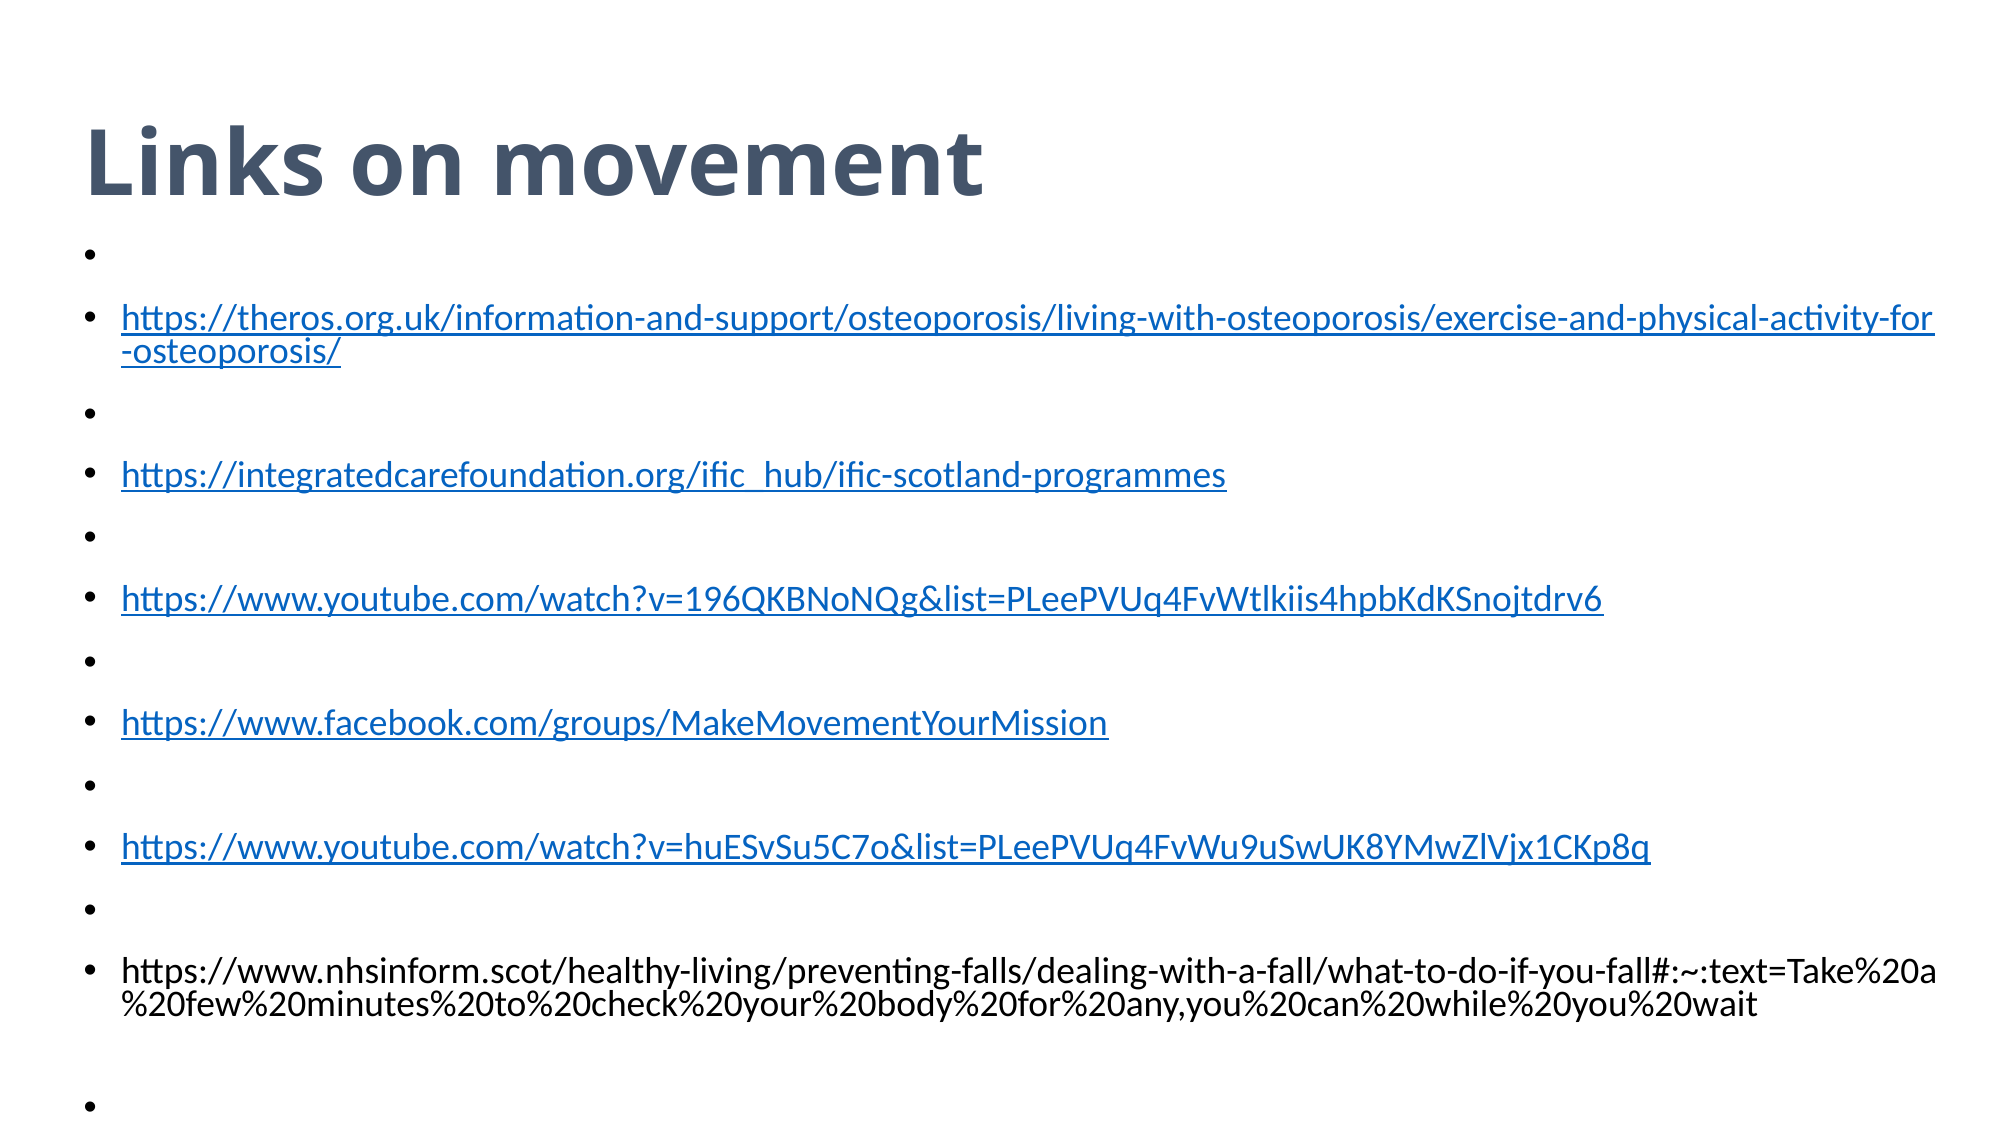

# Links on movement
https://theros.org.uk/information-and-support/osteoporosis/living-with-osteoporosis/exercise-and-physical-activity-for-osteoporosis/
https://integratedcarefoundation.org/ific_hub/ific-scotland-programmes
https://www.youtube.com/watch?v=196QKBNoNQg&list=PLeePVUq4FvWtlkiis4hpbKdKSnojtdrv6
https://www.facebook.com/groups/MakeMovementYourMission
https://www.youtube.com/watch?v=huESvSu5C7o&list=PLeePVUq4FvWu9uSwUK8YMwZlVjx1CKp8q
https://www.nhsinform.scot/healthy-living/preventing-falls/dealing-with-a-fall/what-to-do-if-you-fall#:~:text=Take%20a%20few%20minutes%20to%20check%20your%20body%20for%20any,you%20can%20while%20you%20wait